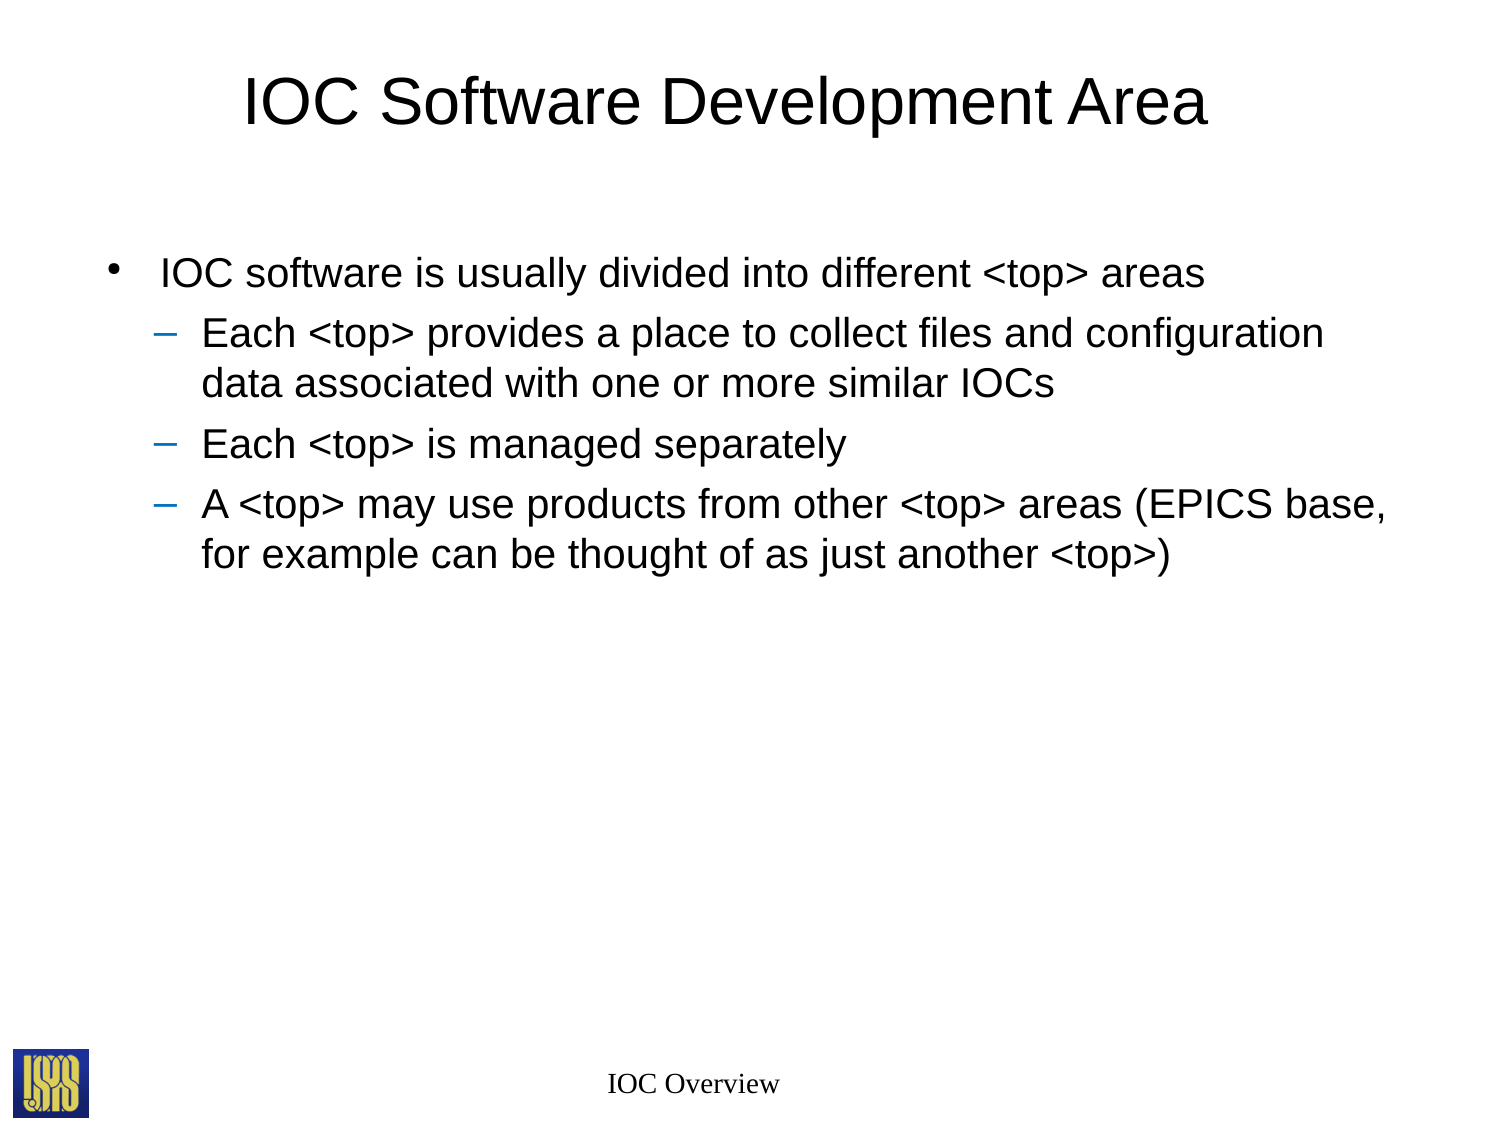

# IOC Software Development Area
IOC software is usually divided into different <top> areas
Each <top> provides a place to collect files and configuration data associated with one or more similar IOCs
Each <top> is managed separately
A <top> may use products from other <top> areas (EPICS base, for example can be thought of as just another <top>)